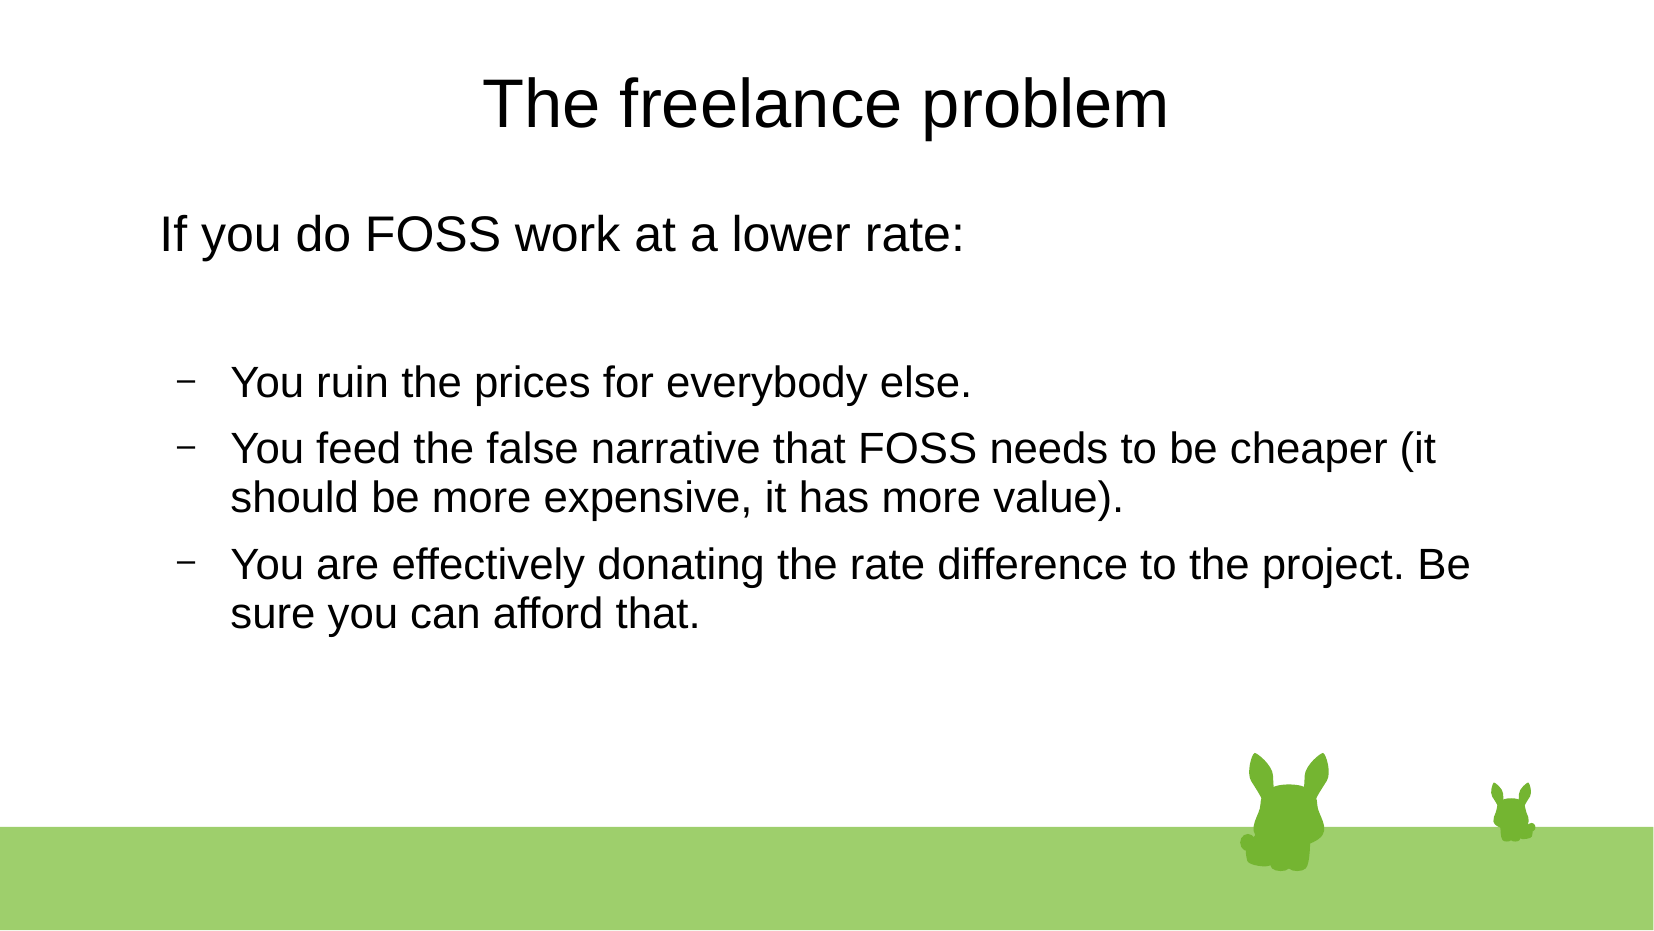

# The freelance problem
If you do FOSS work at a lower rate:
You ruin the prices for everybody else.
You feed the false narrative that FOSS needs to be cheaper (it should be more expensive, it has more value).
You are effectively donating the rate difference to the project. Be sure you can afford that.